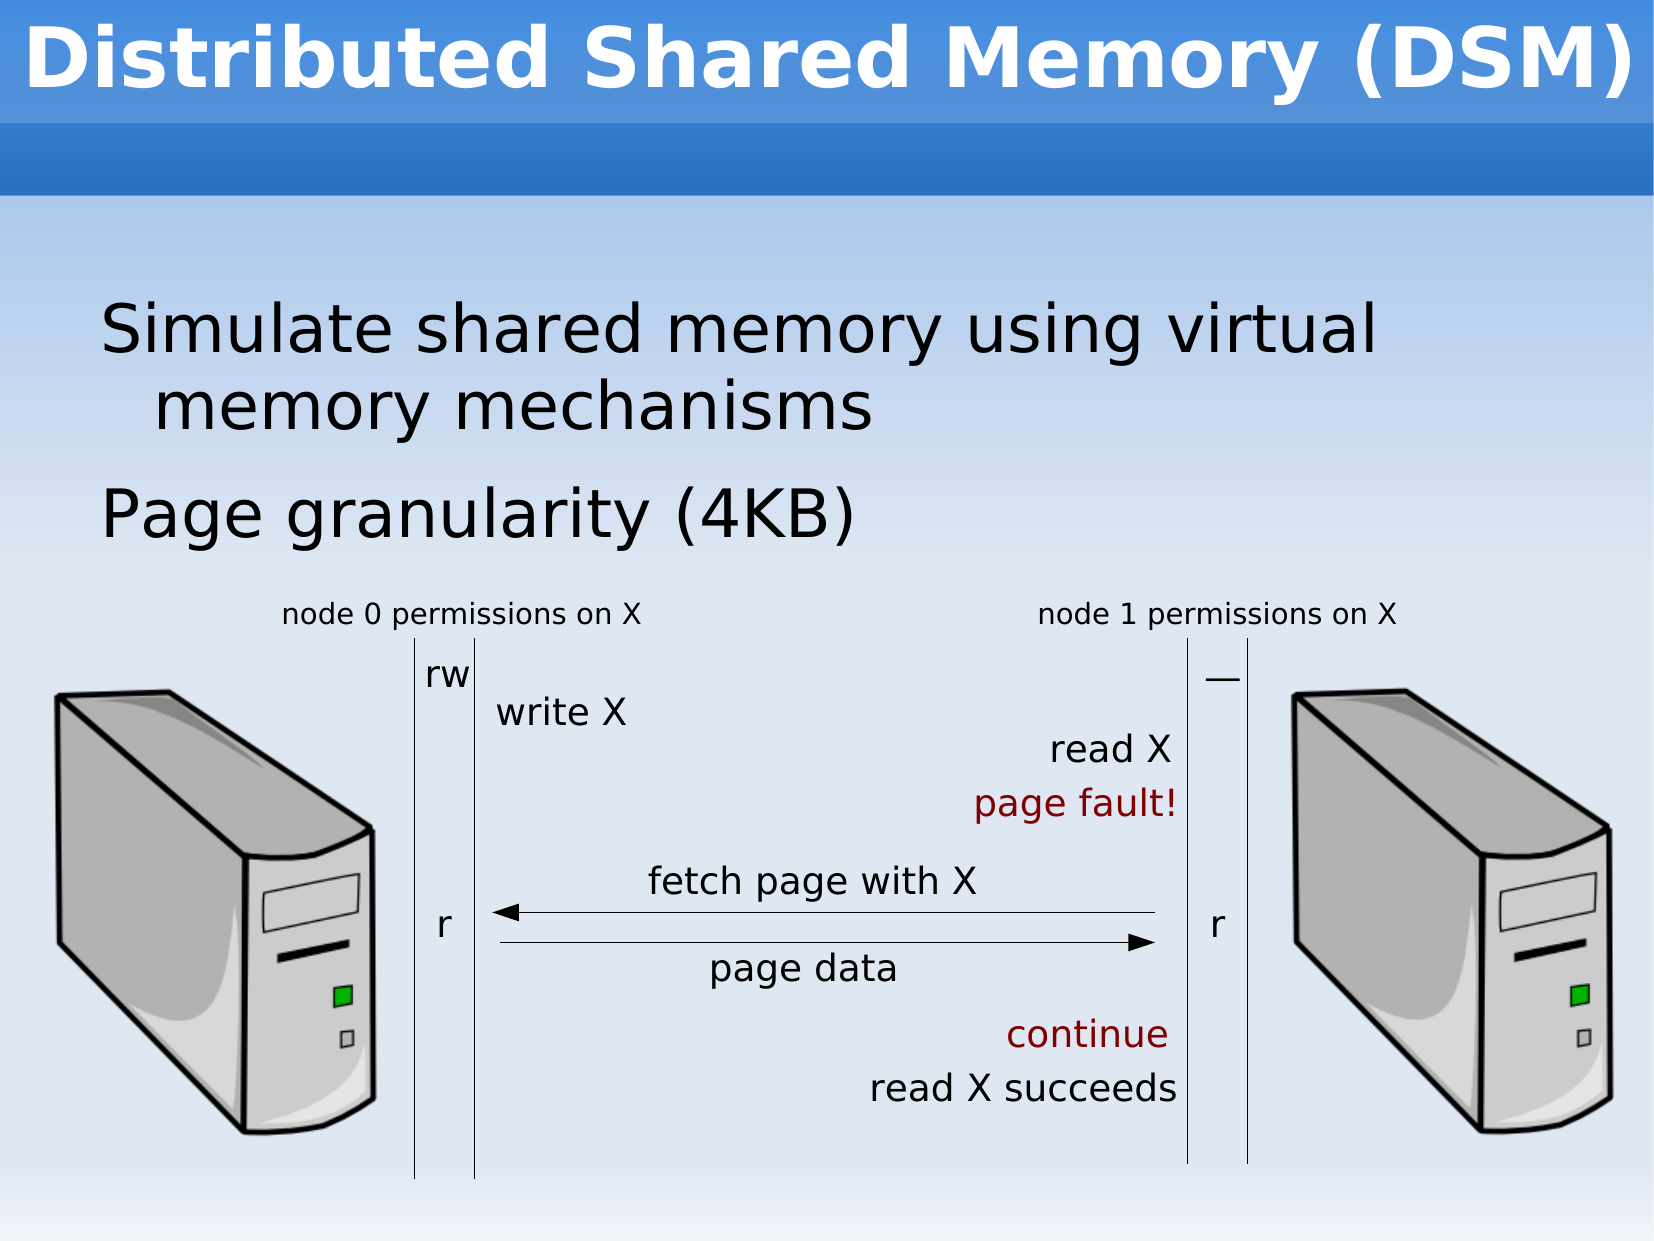

# Distributed Shared Memory (DSM)
Simulate shared memory using virtual memory mechanisms
Page granularity (4KB)
node 0 permissions on X
node 1 permissions on X
rw
—
write X
read X
page fault!
fetch page with X
r
r
page data
continue
read X succeeds